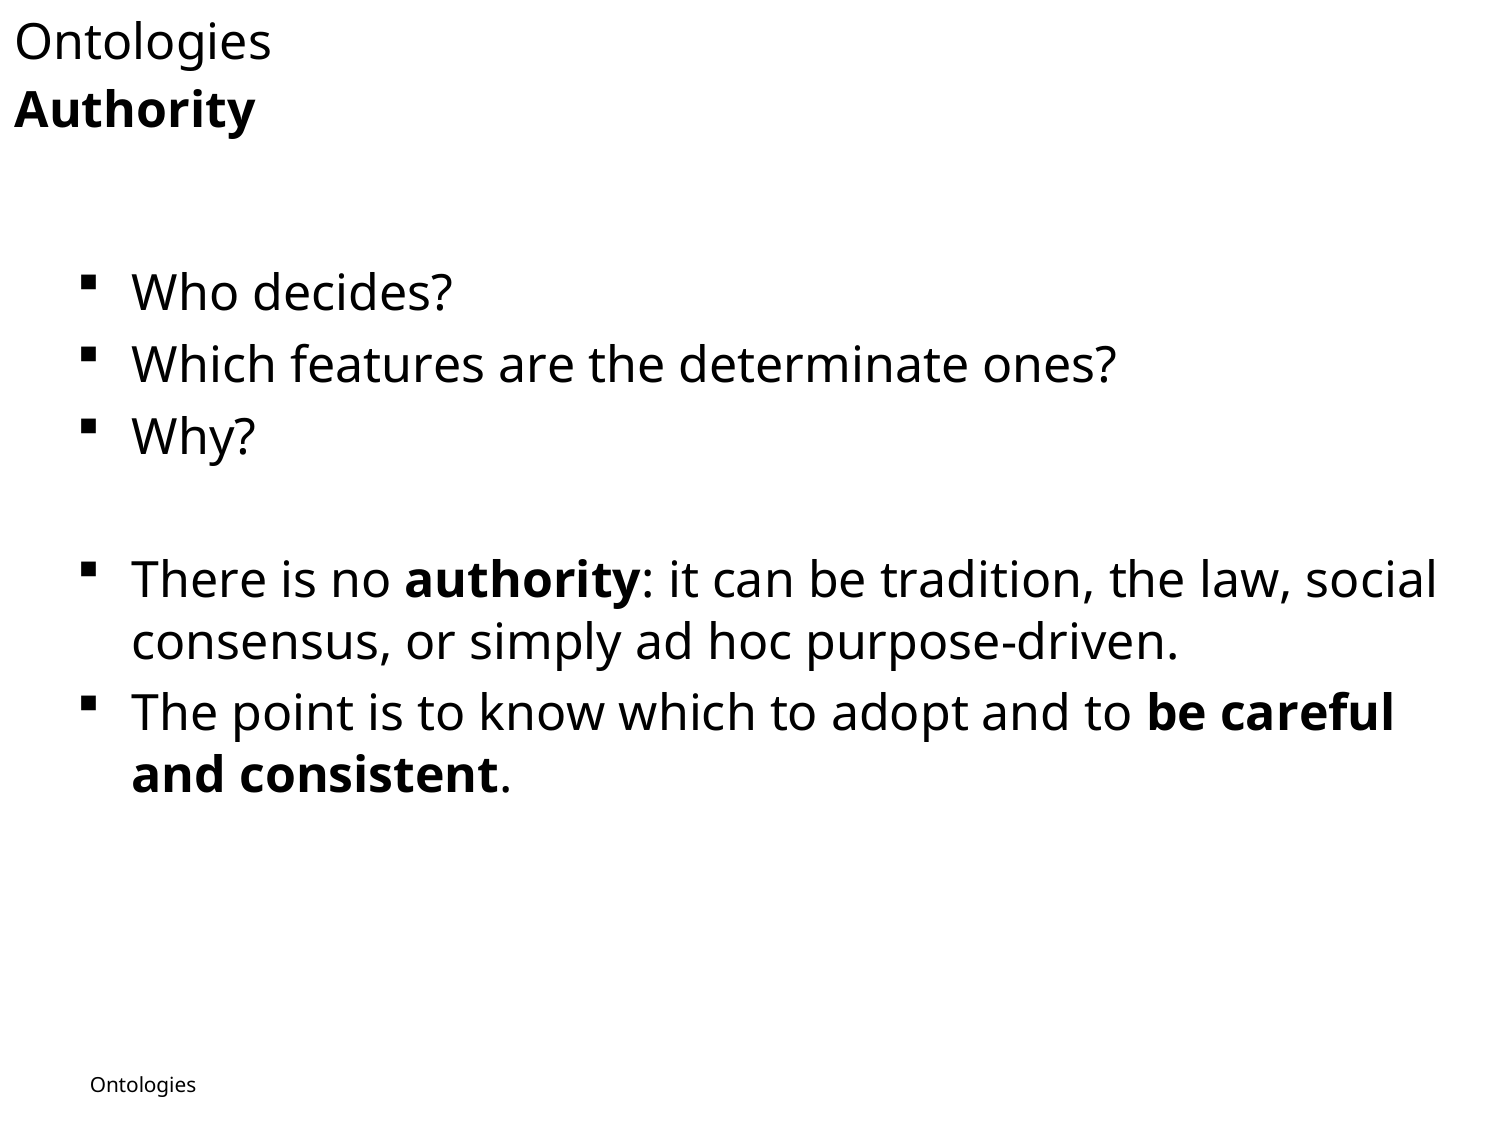

Ontologies
Authority
# Who decides?
Which features are the determinate ones?
Why?
There is no authority: it can be tradition, the law, social consensus, or simply ad hoc purpose-driven.
The point is to know which to adopt and to be careful and consistent.